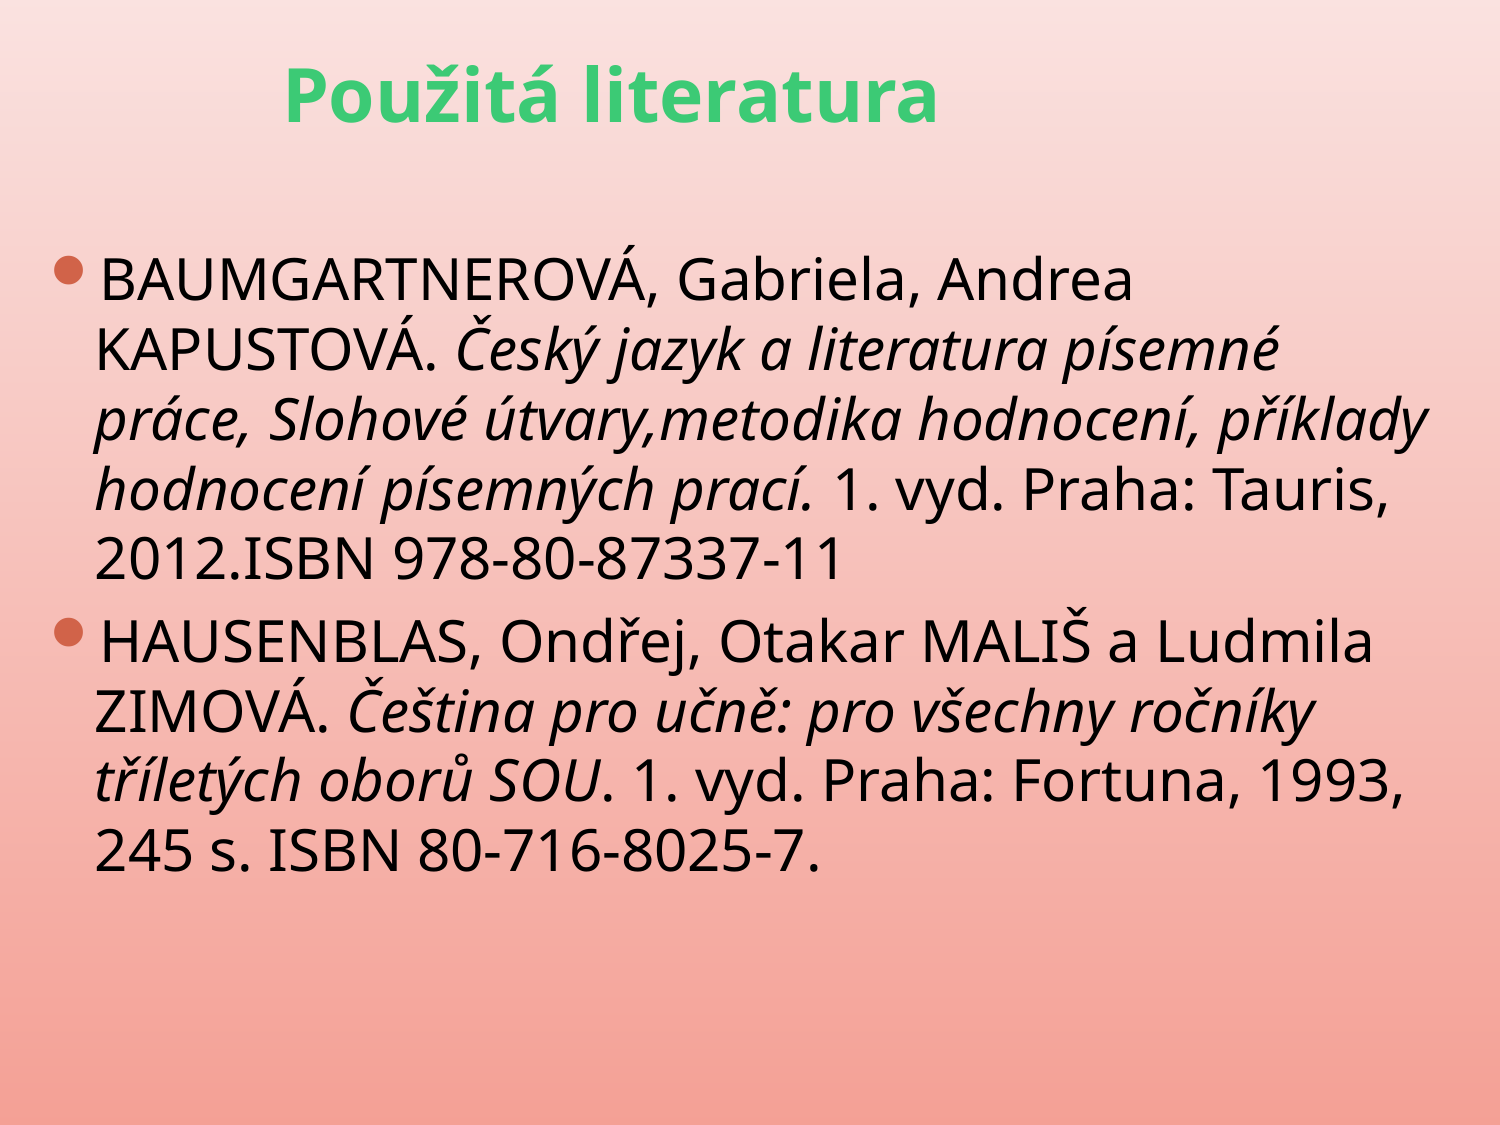

# Použitá literatura
BAUMGARTNEROVÁ, Gabriela, Andrea KAPUSTOVÁ. Český jazyk a literatura písemné práce, Slohové útvary,metodika hodnocení, příklady hodnocení písemných prací. 1. vyd. Praha: Tauris, 2012.ISBN 978-80-87337-11
HAUSENBLAS, Ondřej, Otakar MALIŠ a Ludmila ZIMOVÁ. Čeština pro učně: pro všechny ročníky tříletých oborů SOU. 1. vyd. Praha: Fortuna, 1993, 245 s. ISBN 80-716-8025-7.